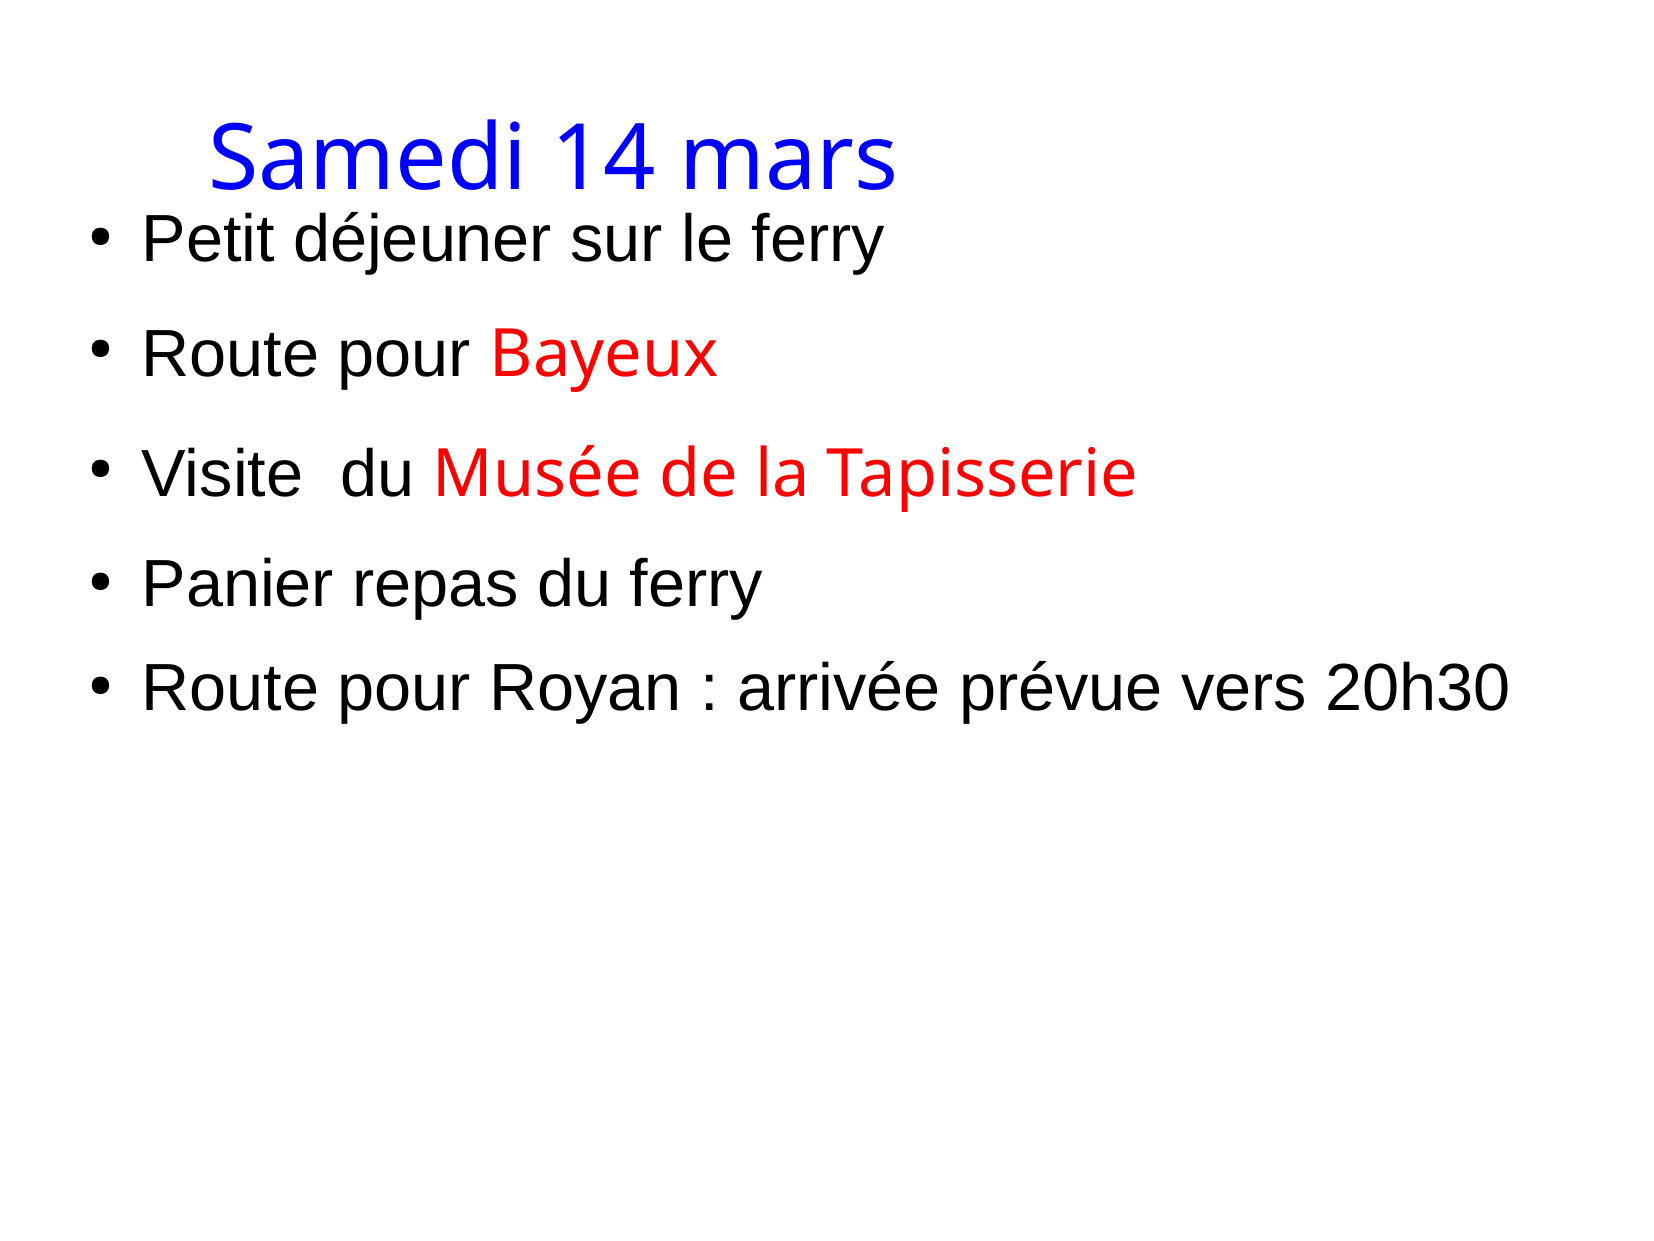

# Samedi 14 mars
Petit déjeuner sur le ferry
Route pour Bayeux
Visite du Musée de la Tapisserie
Panier repas du ferry
Route pour Royan : arrivée prévue vers 20h30